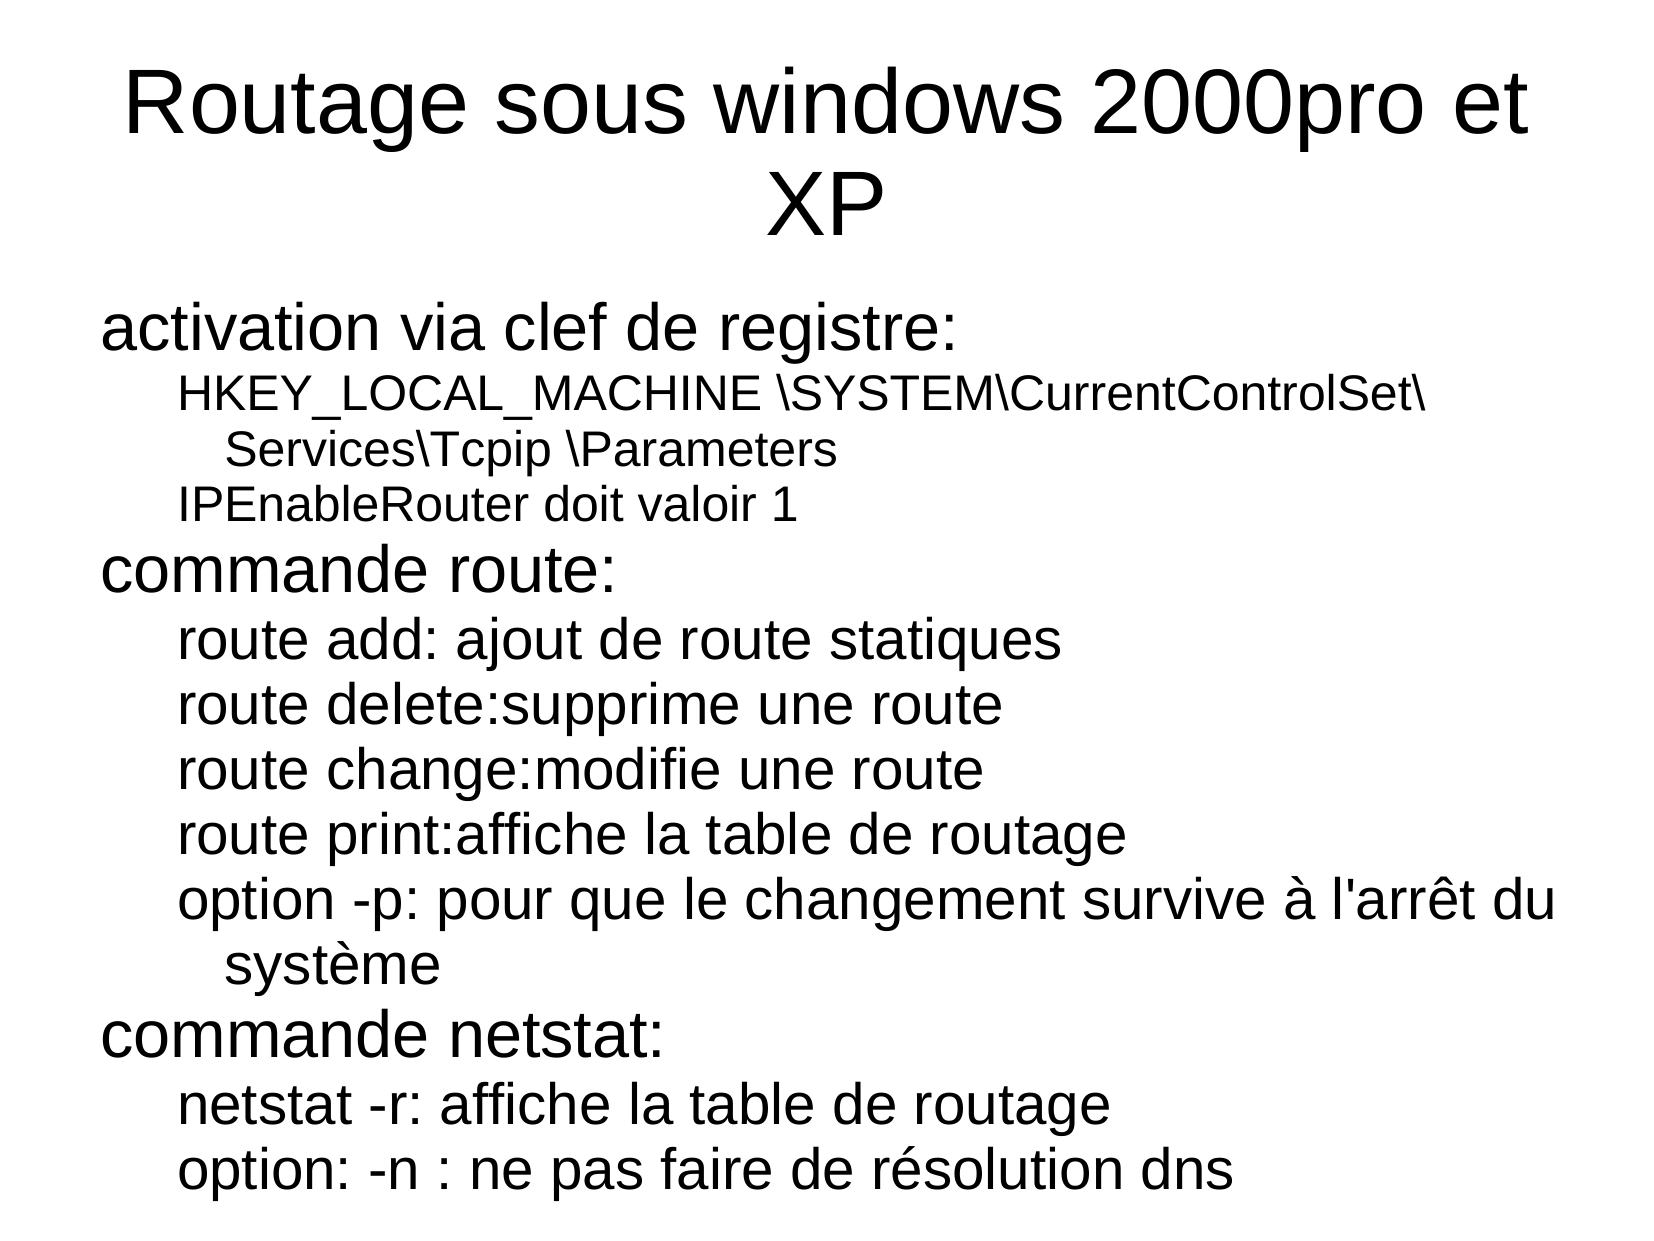

# Routage sous windows 2000pro et XP
activation via clef de registre:
HKEY_LOCAL_MACHINE \SYSTEM\CurrentControlSet\Services\Tcpip \Parameters
IPEnableRouter doit valoir 1
commande route:
route add: ajout de route statiques
route delete:supprime une route
route change:modifie une route
route print:affiche la table de routage
option -p: pour que le changement survive à l'arrêt du système
commande netstat:
netstat -r: affiche la table de routage
option: -n : ne pas faire de résolution dns